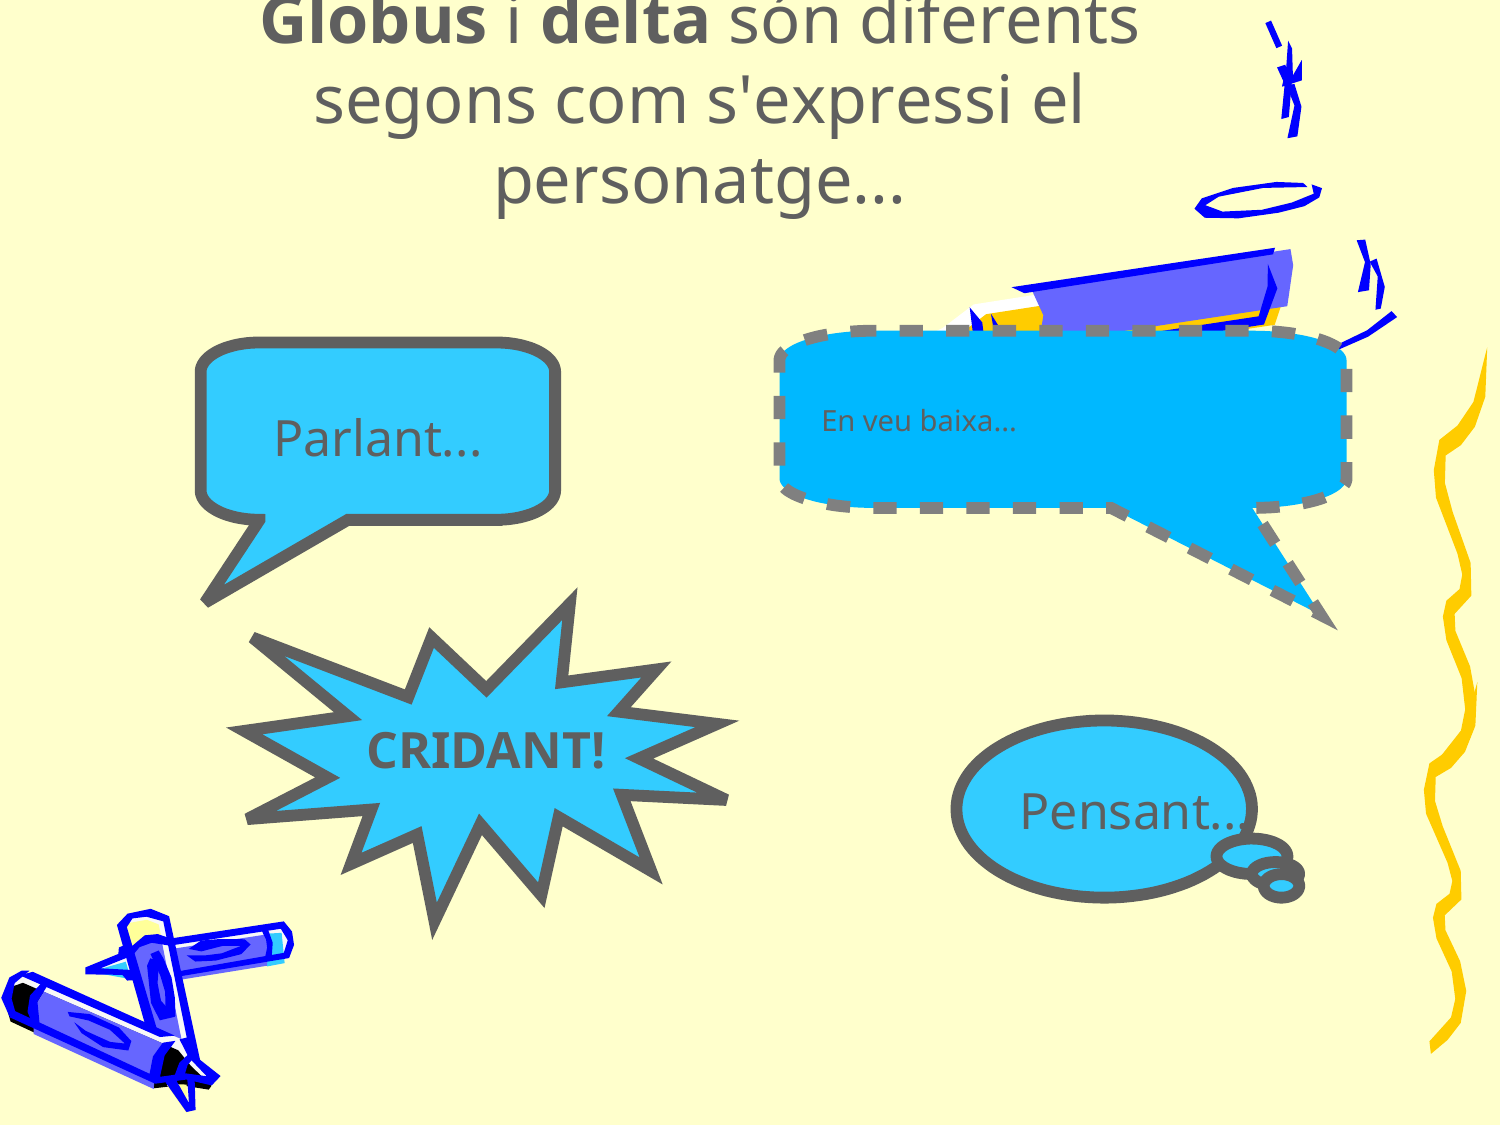

# Globus i delta són diferents segons com s'expressi el personatge...
En veu baixa...
Parlant...
CRIDANT!
Pensant...